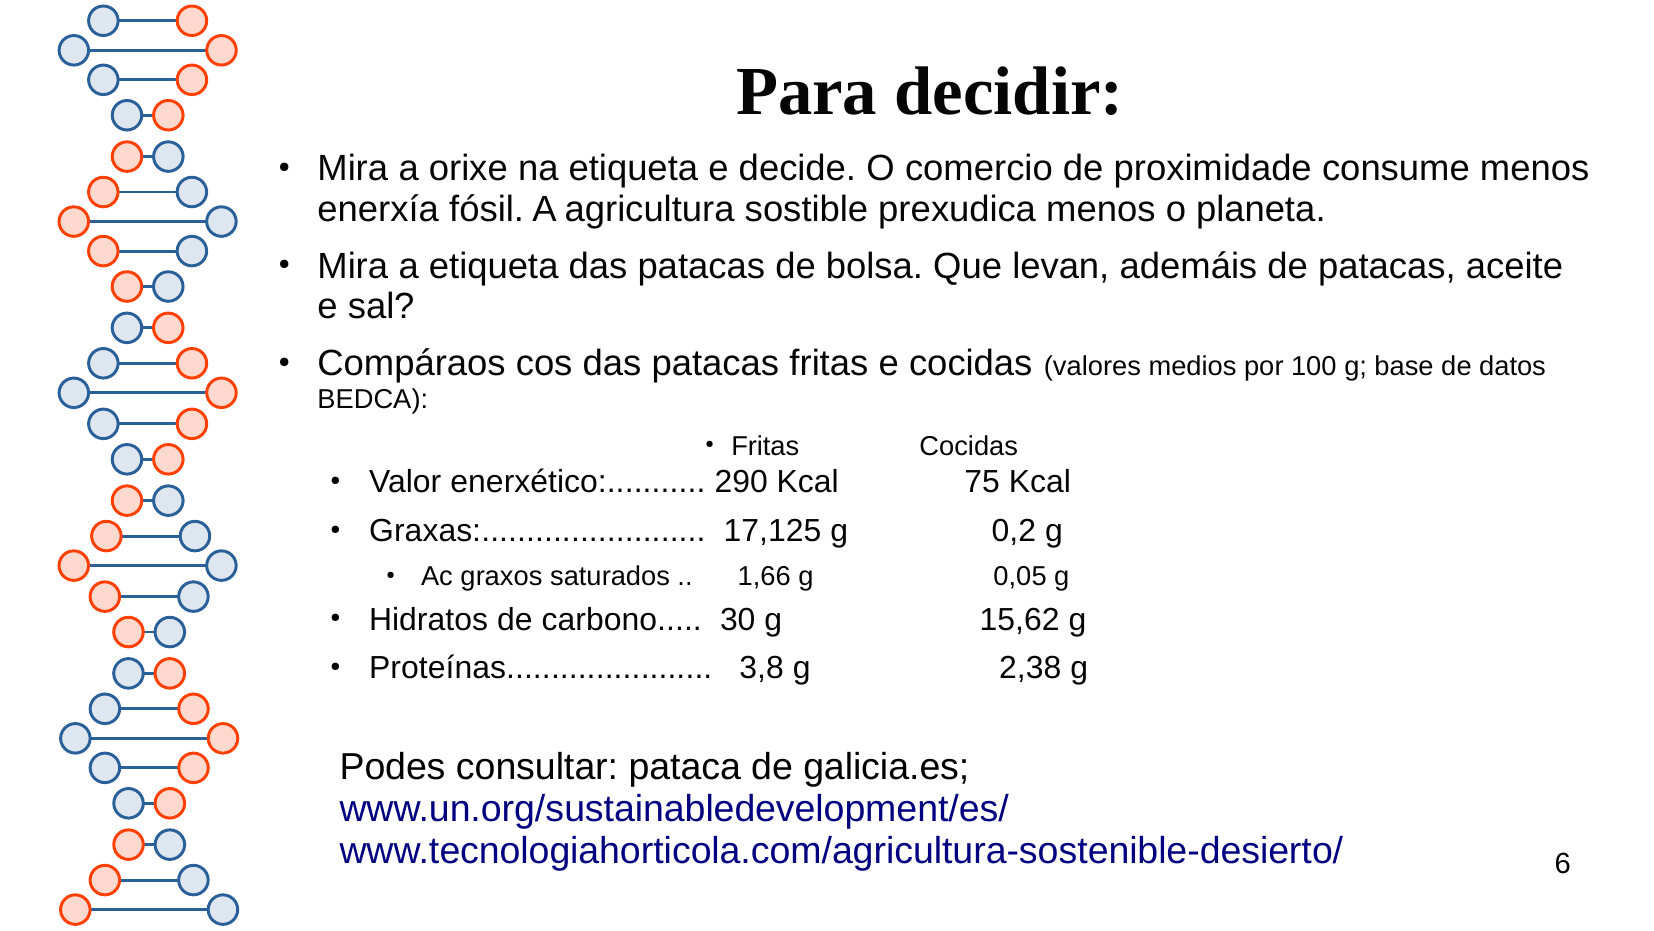

# Para decidir:
Mira a orixe na etiqueta e decide. O comercio de proximidade consume menos enerxía fósil. A agricultura sostible prexudica menos o planeta.
Mira a etiqueta das patacas de bolsa. Que levan, ademáis de patacas, aceite e sal?
Compáraos cos das patacas fritas e cocidas (valores medios por 100 g; base de datos BEDCA):
Fritas Cocidas
Valor enerxético:........... 290 Kcal 75 Kcal
Graxas:......................... 17,125 g 0,2 g
Ac graxos saturados .. 1,66 g 0,05 g
Hidratos de carbono..... 30 g 15,62 g
Proteínas....................... 3,8 g 2,38 g
Podes consultar: pataca de galicia.es; www.un.org/sustainabledevelopment/es/ www.tecnologiahorticola.com/agricultura-sostenible-desierto/
6